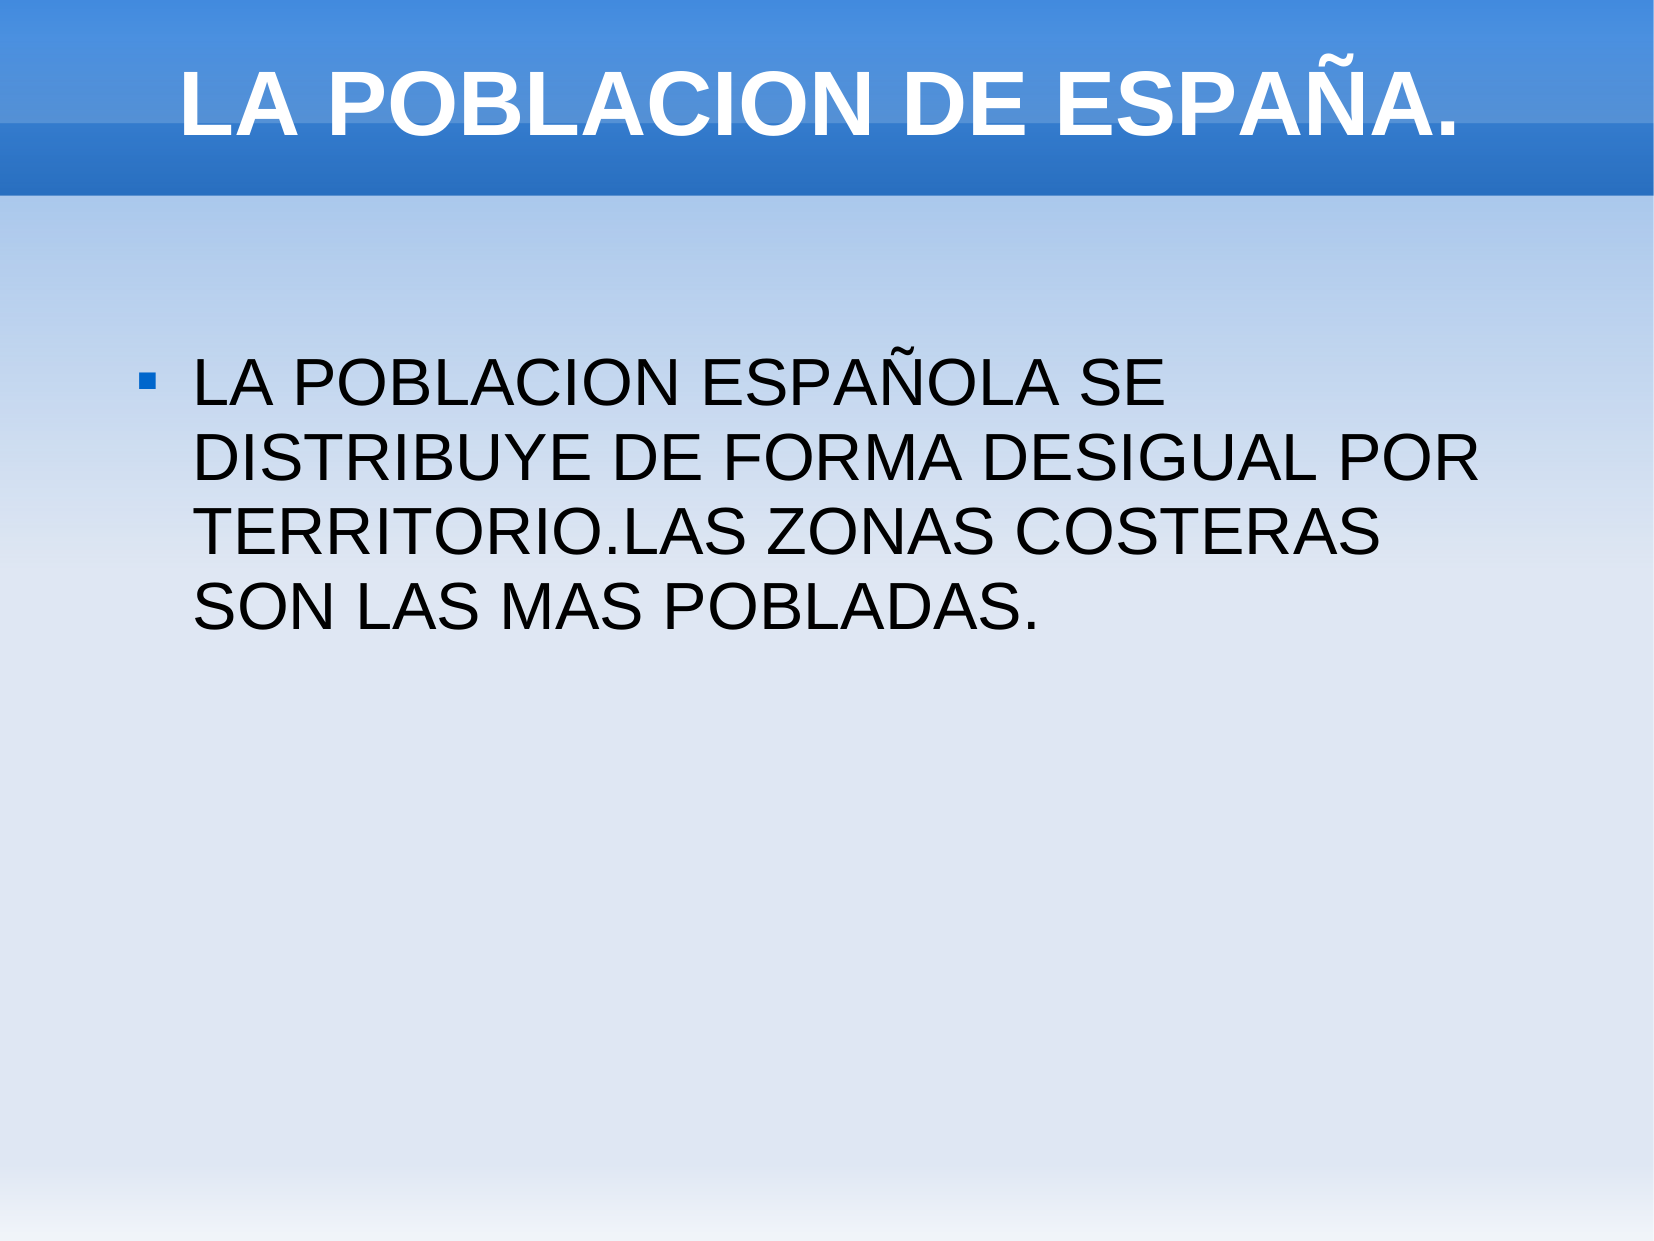

# LA POBLACION DE ESPAÑA.
LA POBLACION ESPAÑOLA SE DISTRIBUYE DE FORMA DESIGUAL POR TERRITORIO.LAS ZONAS COSTERAS SON LAS MAS POBLADAS.